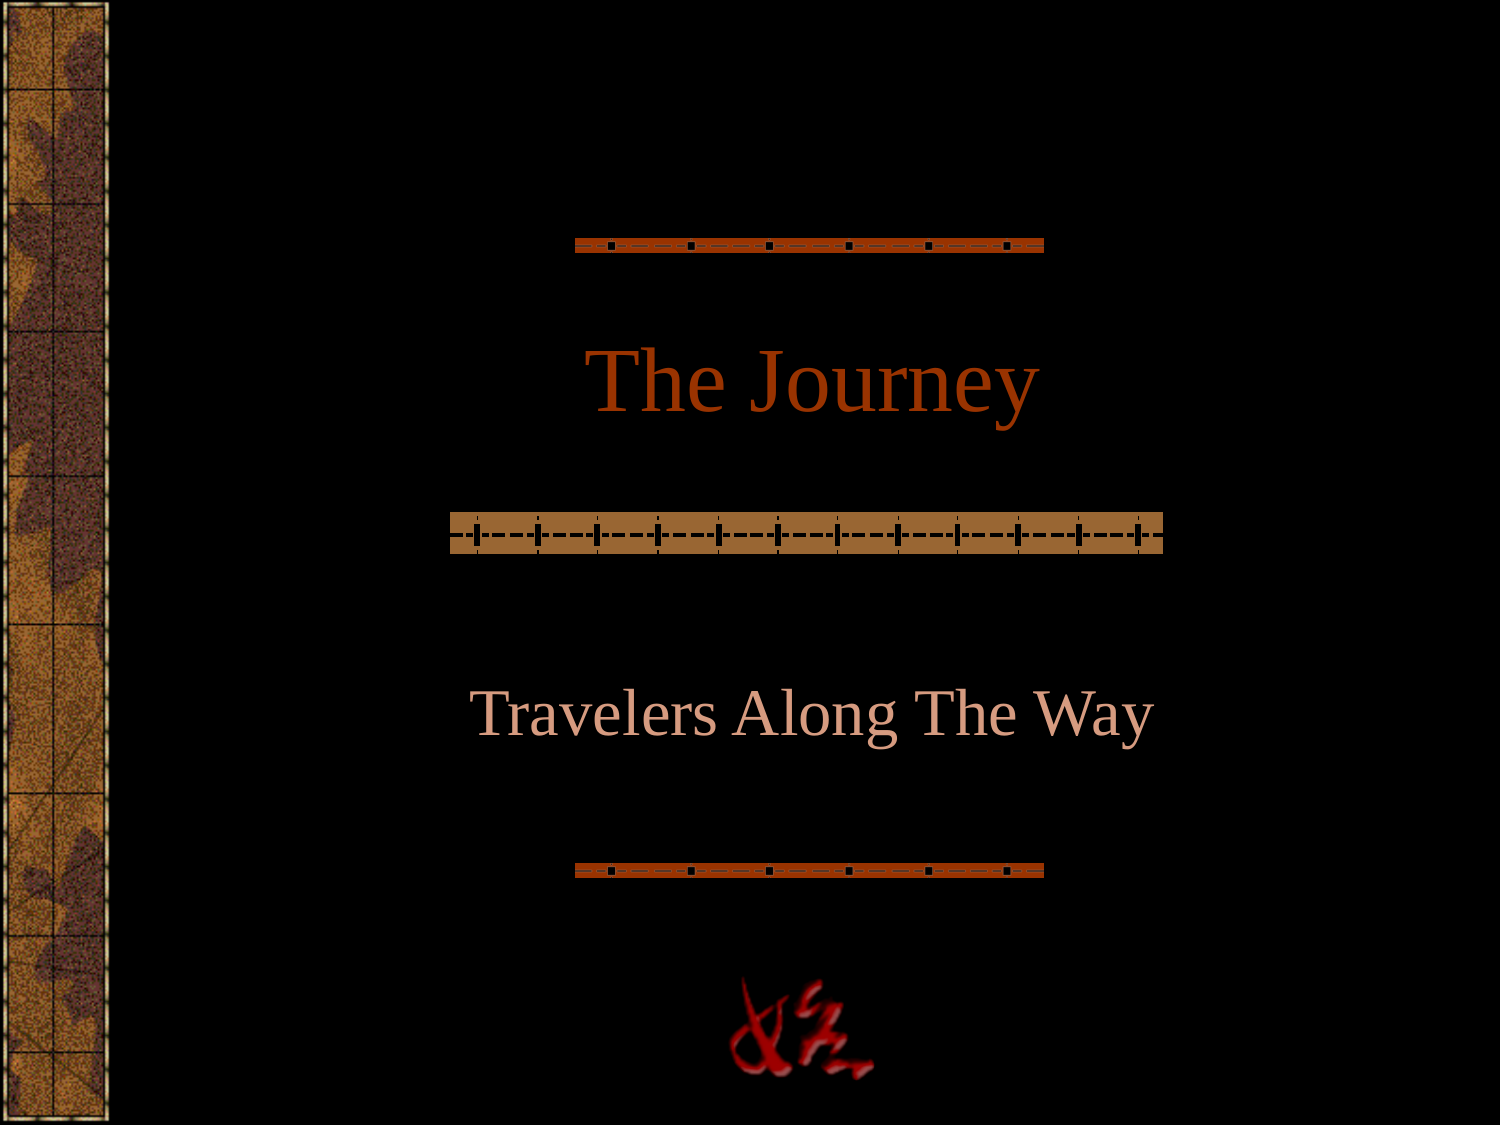

# The Journey
Travelers Along The Way